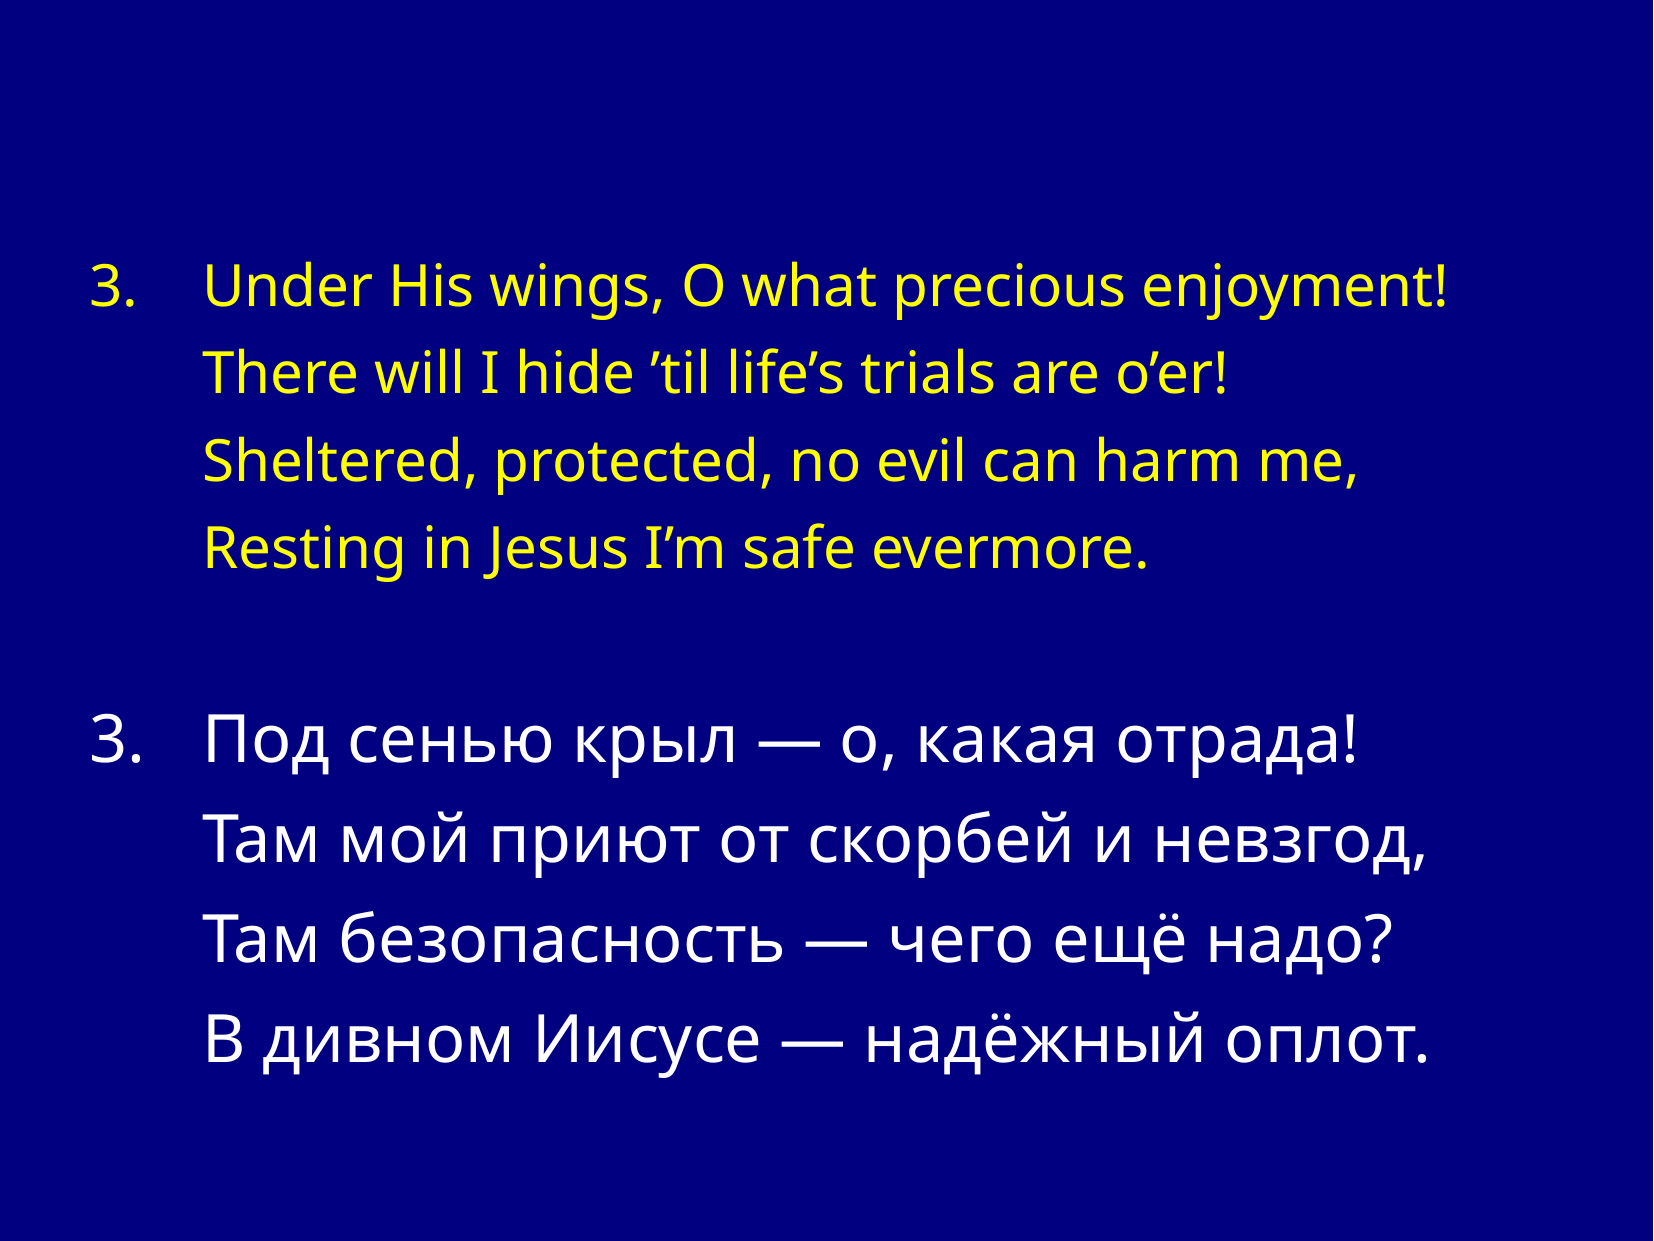

3.	Under His wings, O what precious enjoyment!
	There will I hide ’til life’s trials are o’er!
	Sheltered, protected, no evil can harm me,
	Resting in Jesus I’m safe evermore.
3.	Под сенью крыл — о, какая отрада!
	Там мой приют от скорбей и невзгод,
	Там безопасность — чего ещё надо?
	В дивном Иисусе — надёжный оплот.